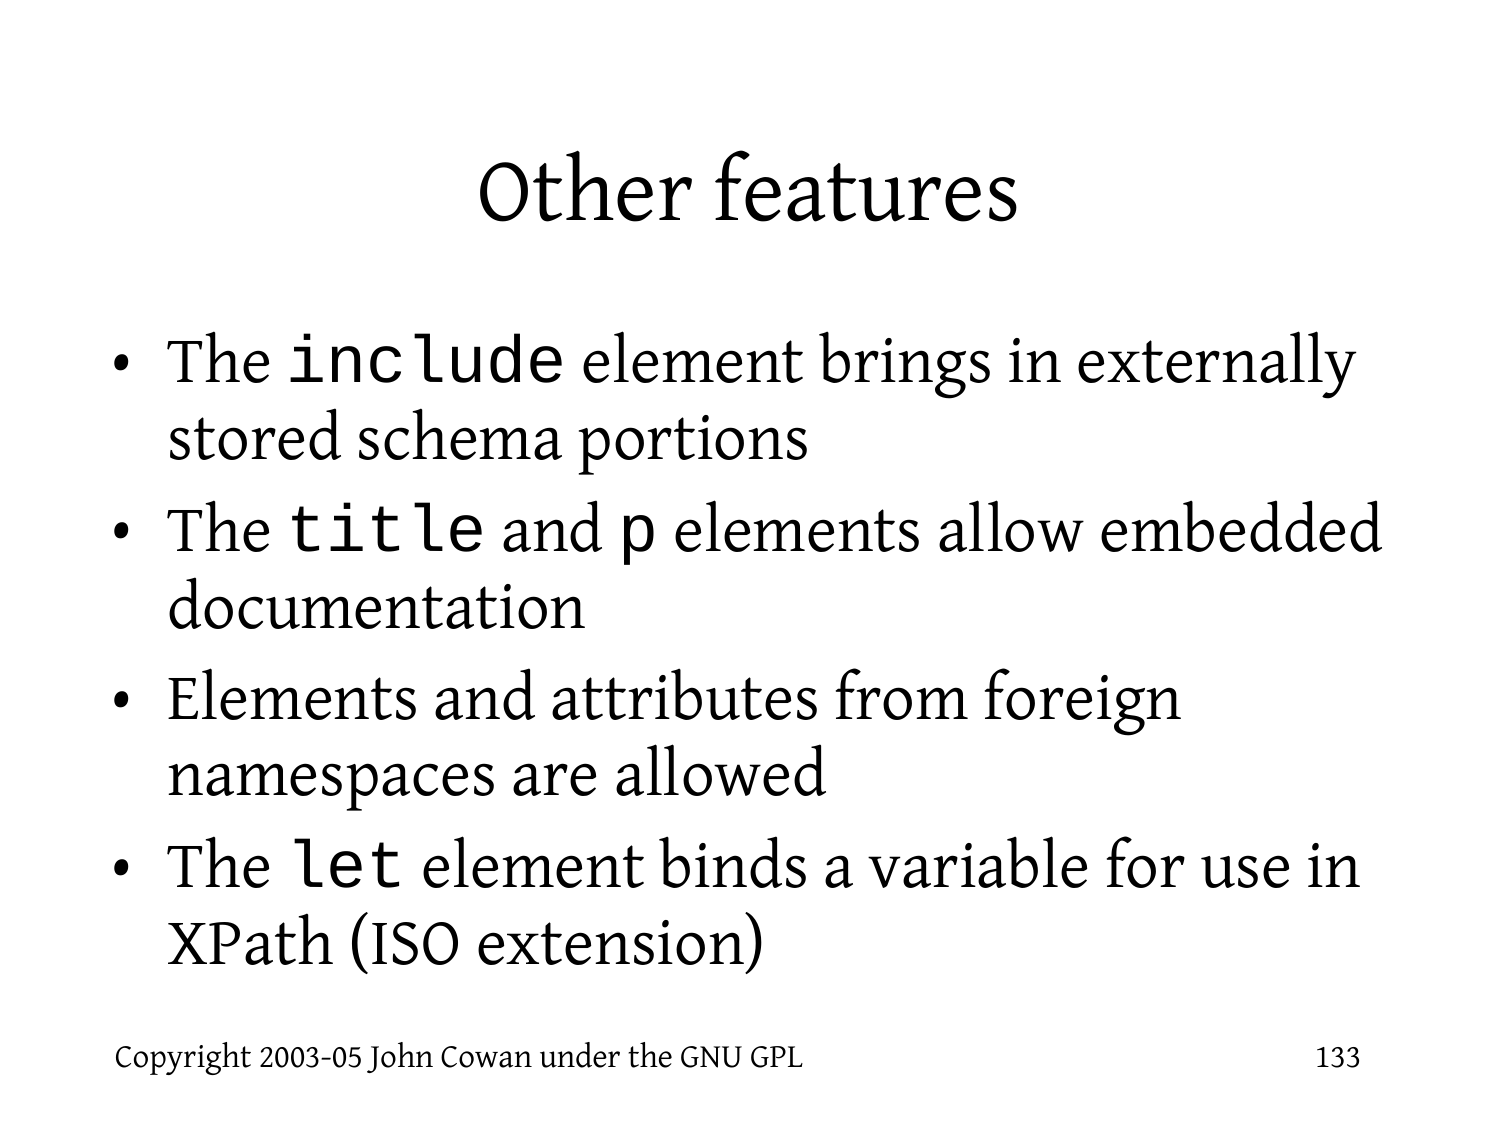

# Other features
The include element brings in externally stored schema portions
The title and p elements allow embedded documentation
Elements and attributes from foreign namespaces are allowed
The let element binds a variable for use in XPath (ISO extension)